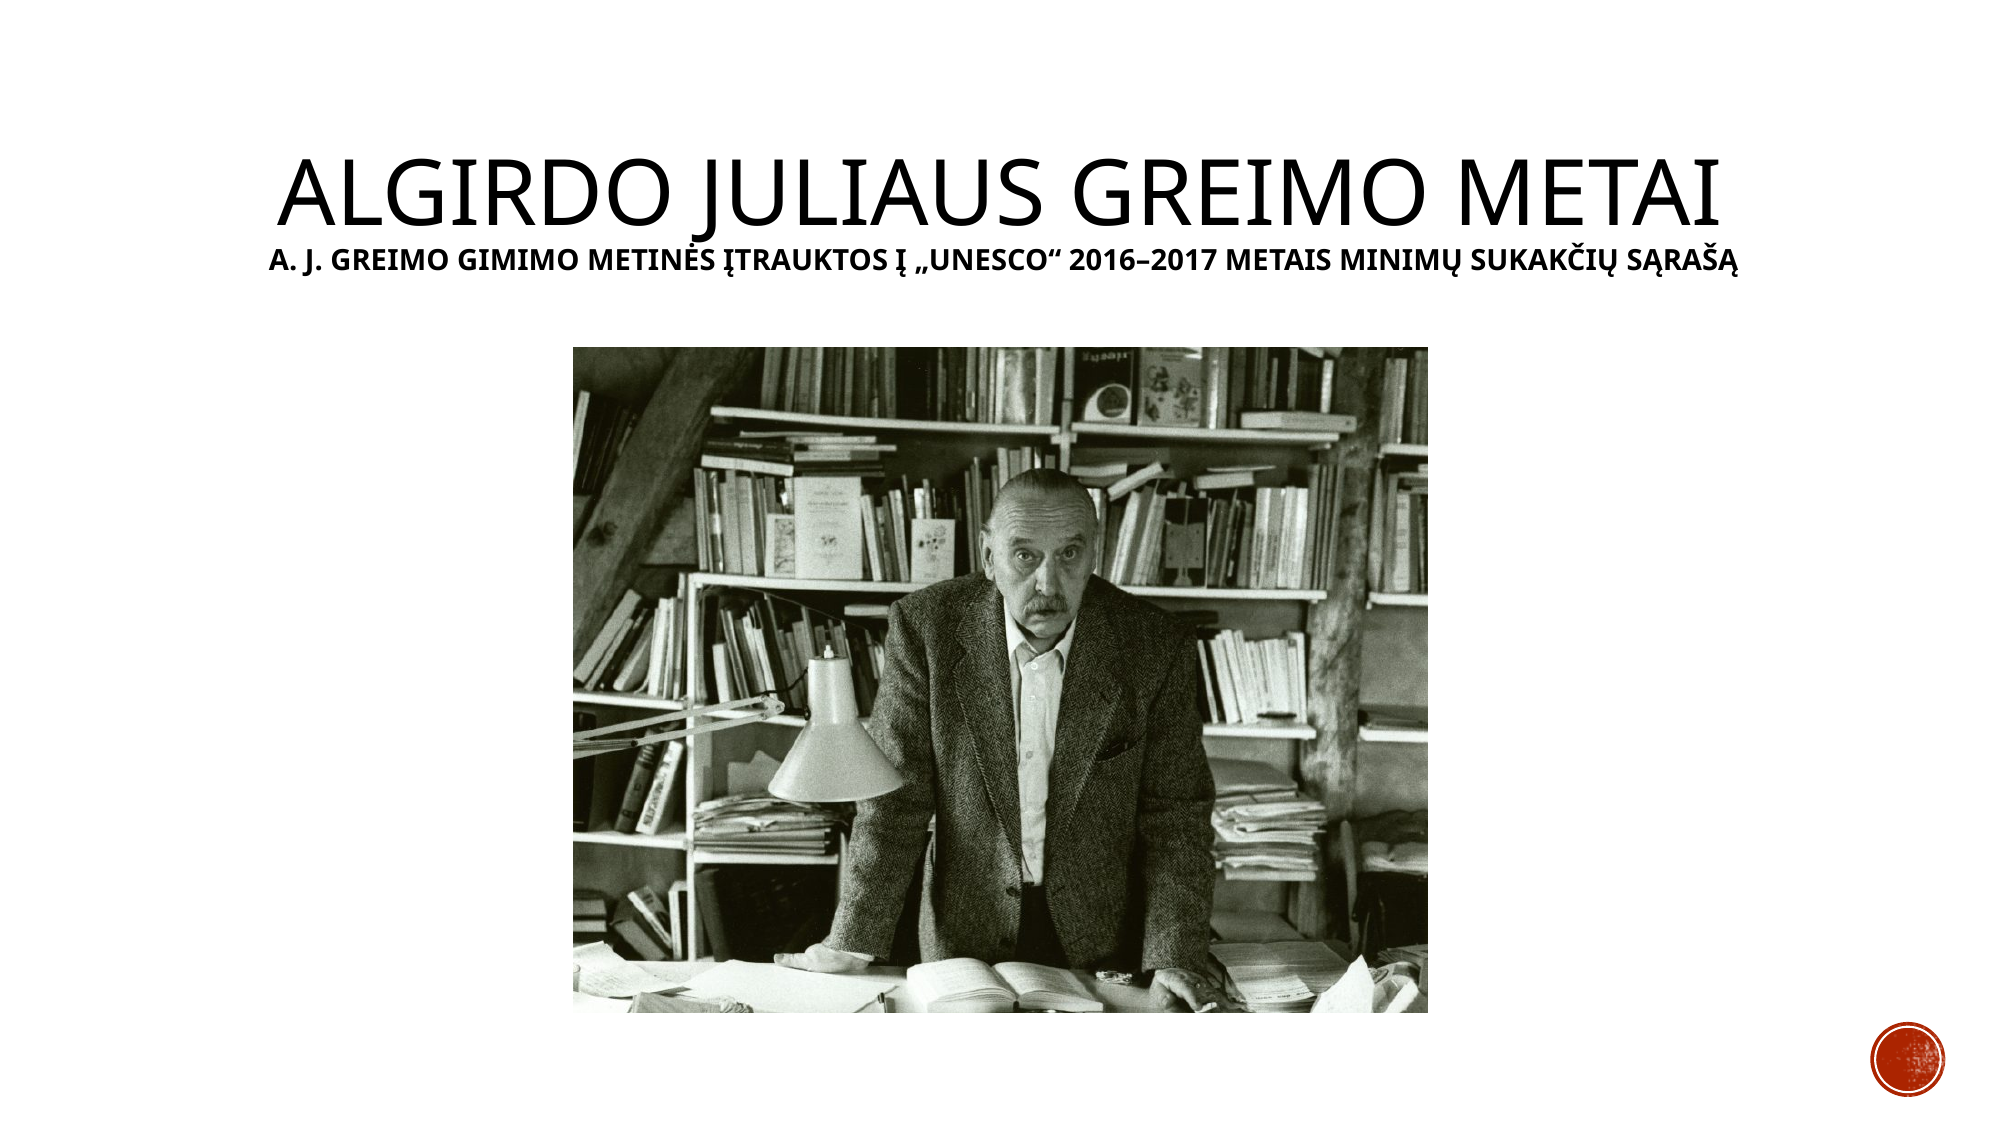

# ALGIRDO JULIAUS GREIMO METAI A. J. Greimo gimimo metinės įtrauktos į „Unesco“ 2016–2017 metais minimų sukakčių sąrašą